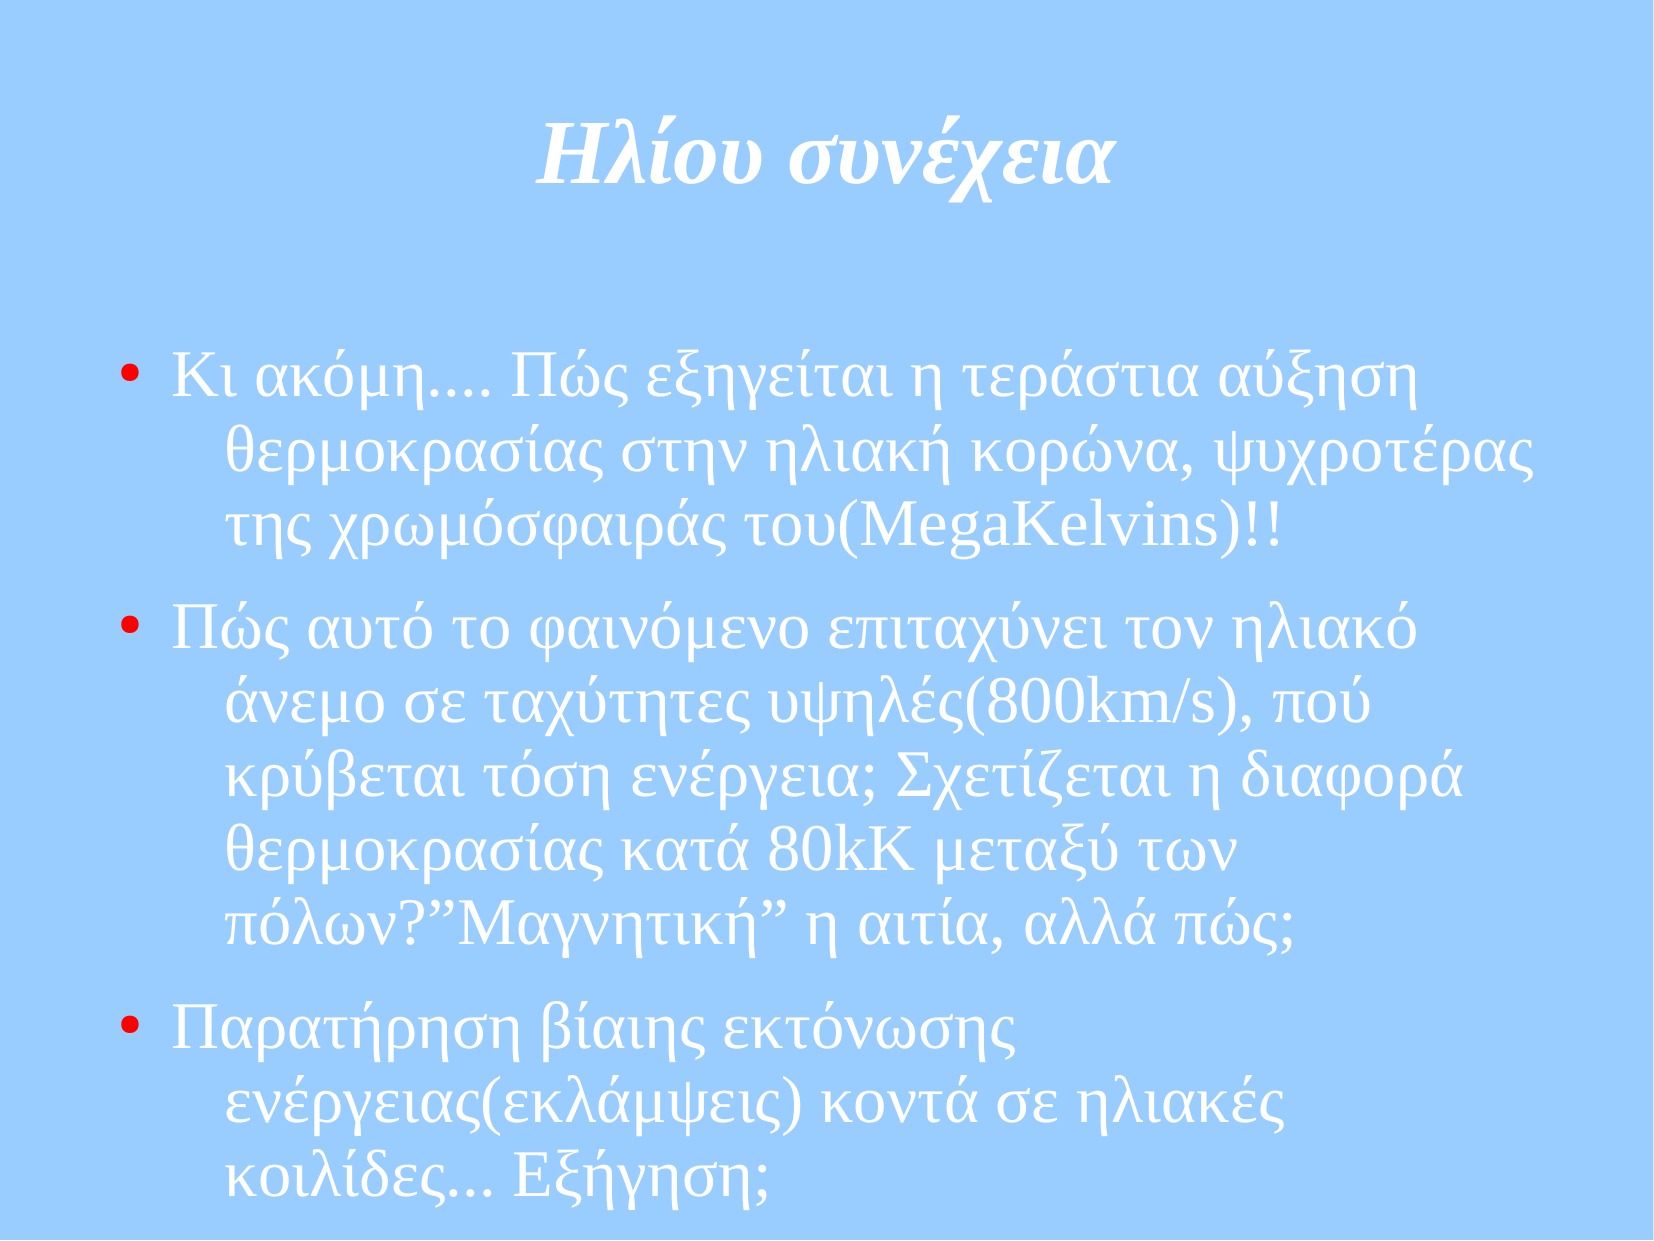

# Ηλίου συνέχεια
Κι ακόμη.... Πώς εξηγείται η τεράστια αύξηση θερμοκρασίας στην ηλιακή κορώνα, ψυχροτέρας της χρωμόσφαιράς του(ΜegaKelvins)!!
Πώς αυτό το φαινόμενο επιταχύνει τον ηλιακό άνεμο σε ταχύτητες υψηλές(800km/s), πού κρύβεται τόση ενέργεια; Σχετίζεται η διαφορά θερμοκρασίας κατά 80kK μεταξύ των πόλων?”Μαγνητική” η αιτία, αλλά πώς;
Παρατήρηση βίαιης εκτόνωσης ενέργειας(εκλάμψεις) κοντά σε ηλιακές κοιλίδες... Εξήγηση;